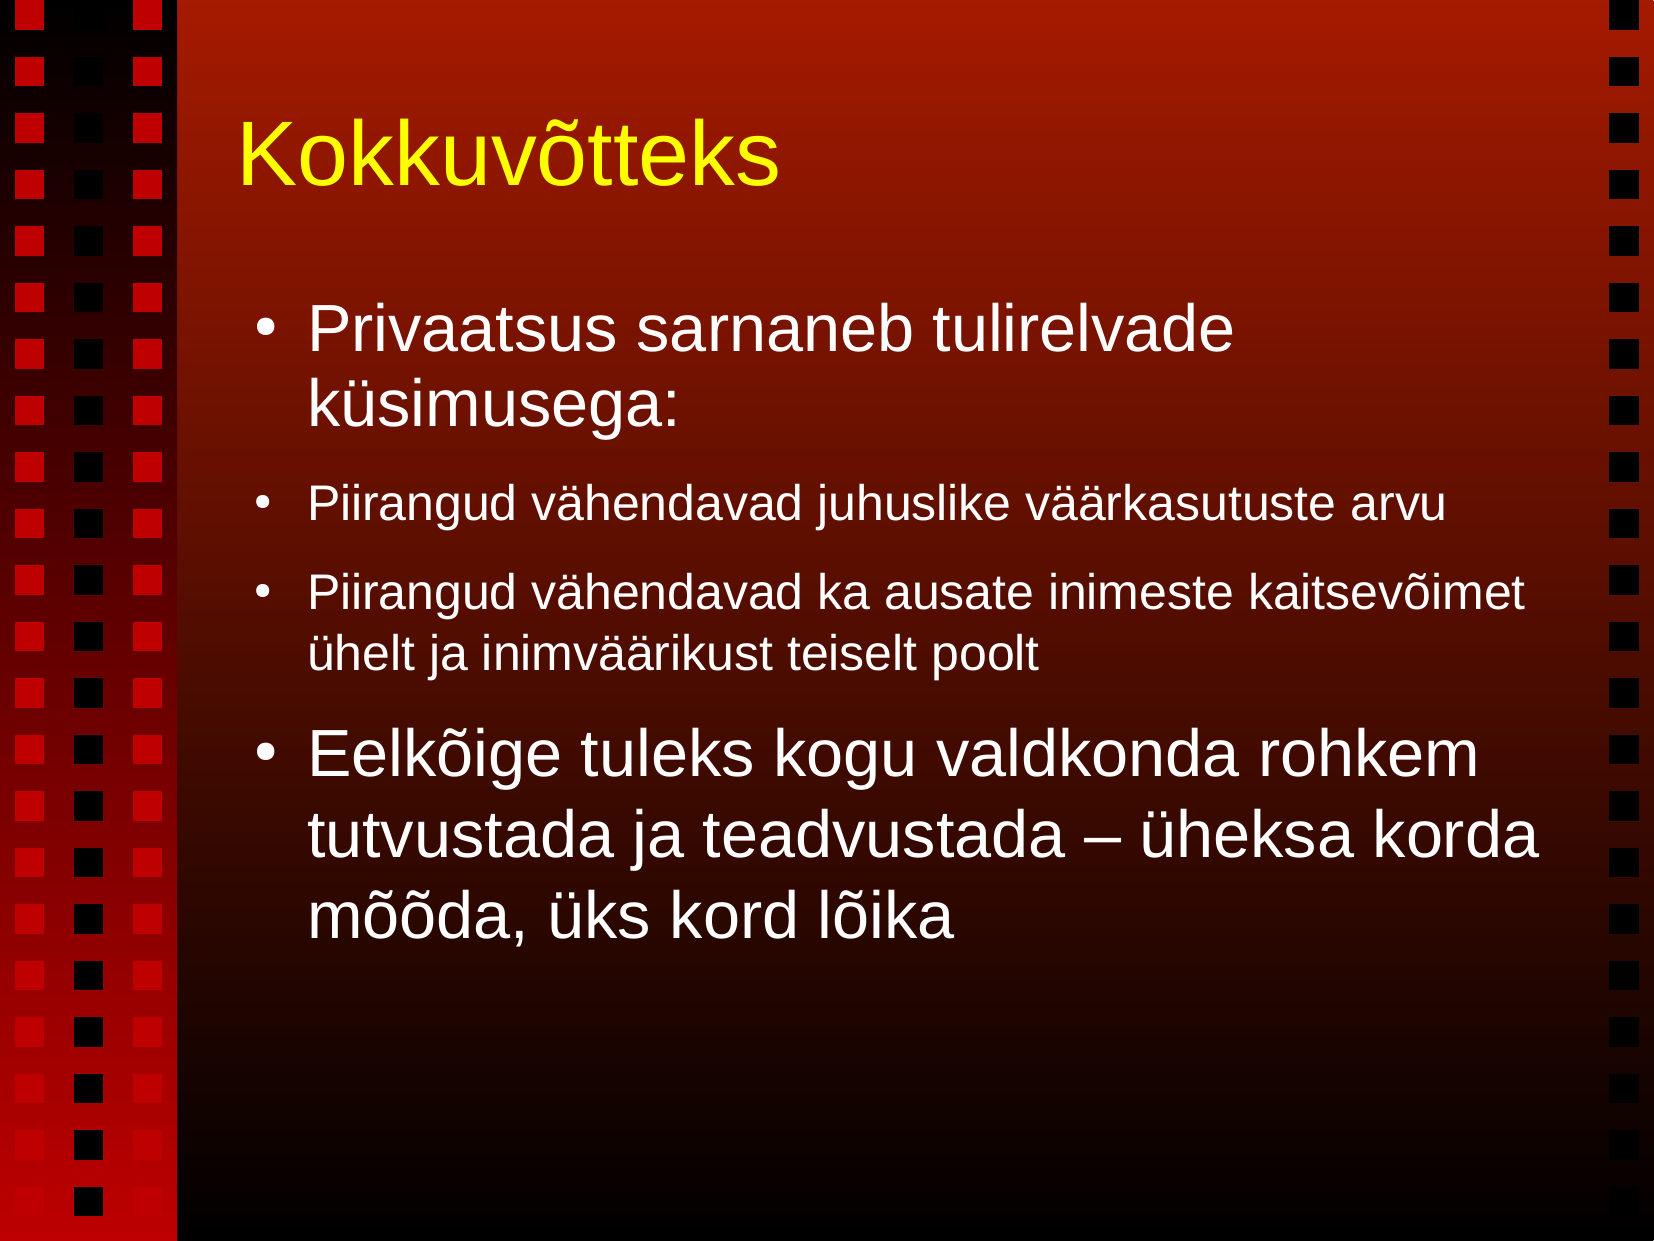

# Kokkuvõtteks
Privaatsus sarnaneb tulirelvade küsimusega:
Piirangud vähendavad juhuslike väärkasutuste arvu
Piirangud vähendavad ka ausate inimeste kaitsevõimet ühelt ja inimväärikust teiselt poolt
Eelkõige tuleks kogu valdkonda rohkem tutvustada ja teadvustada – üheksa korda mõõda, üks kord lõika